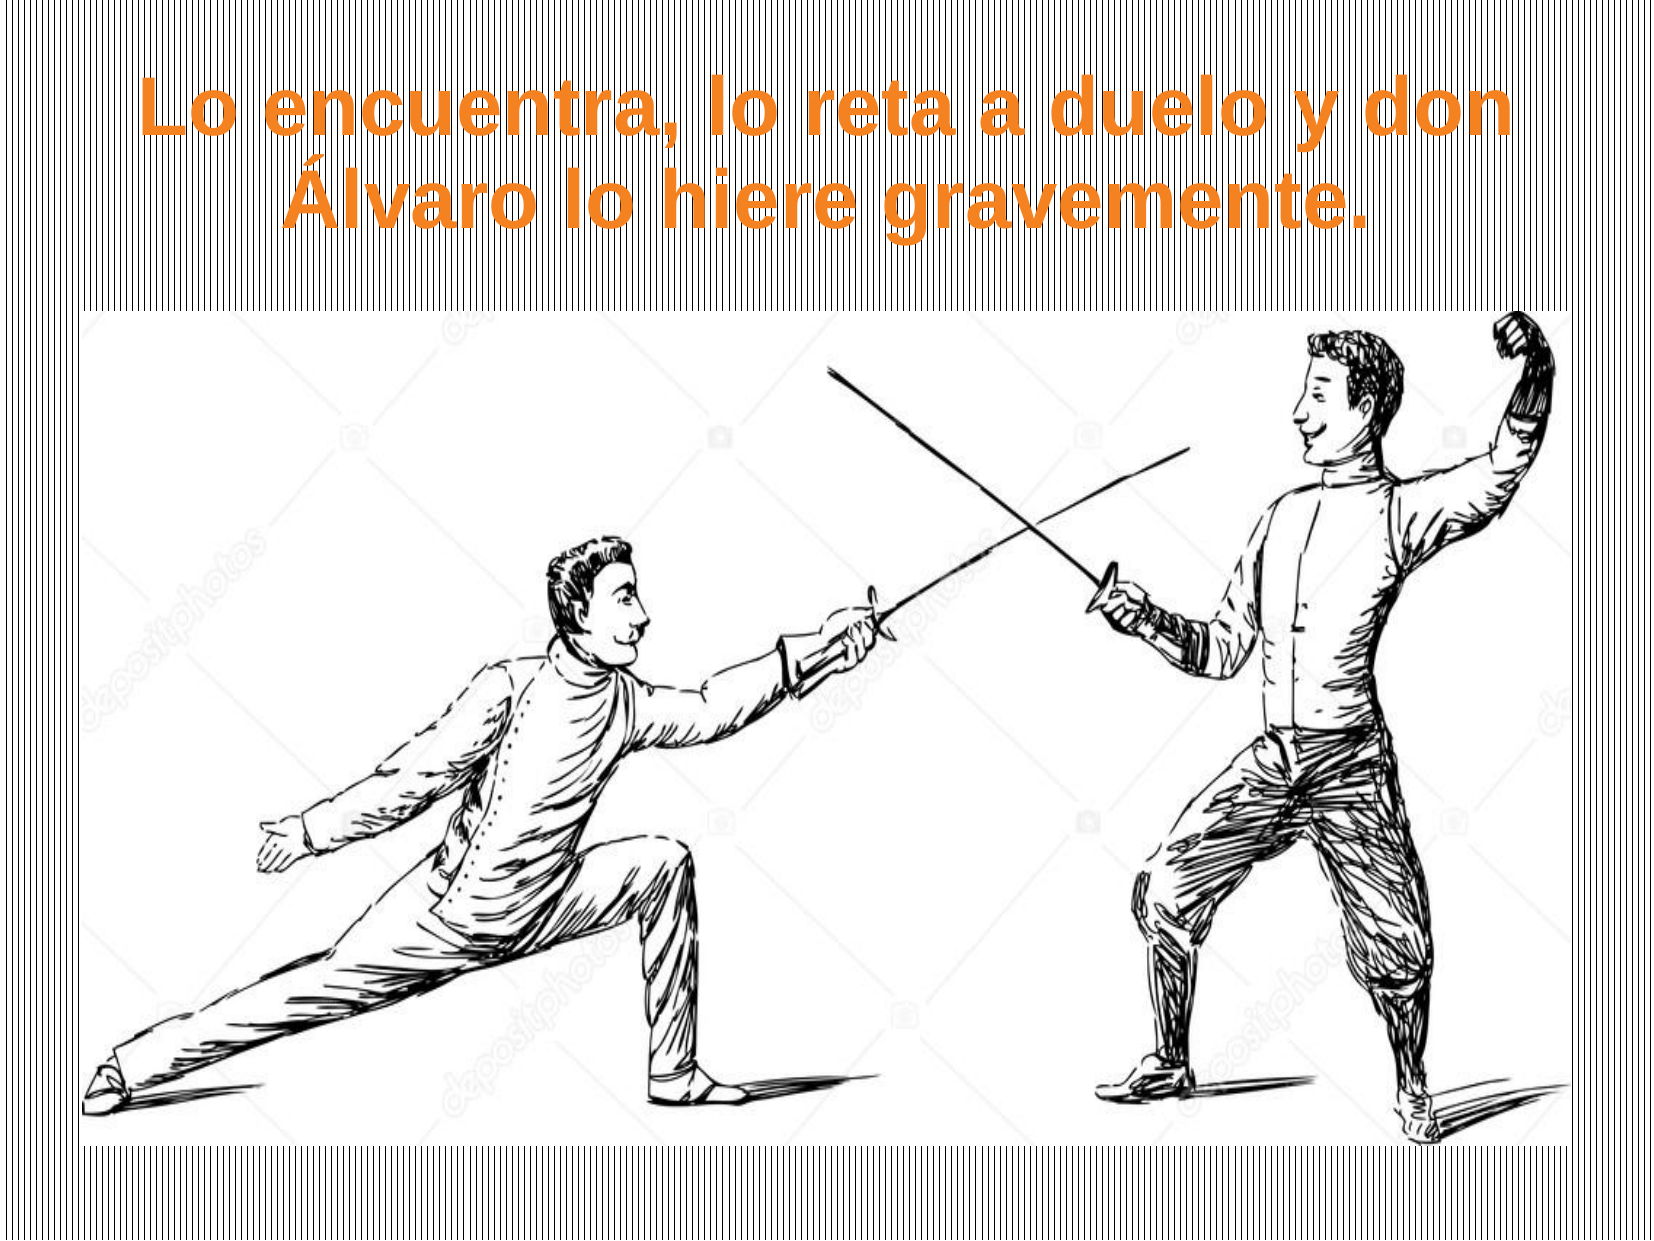

# Lo encuentra, lo reta a duelo y don Álvaro lo hiere gravemente.